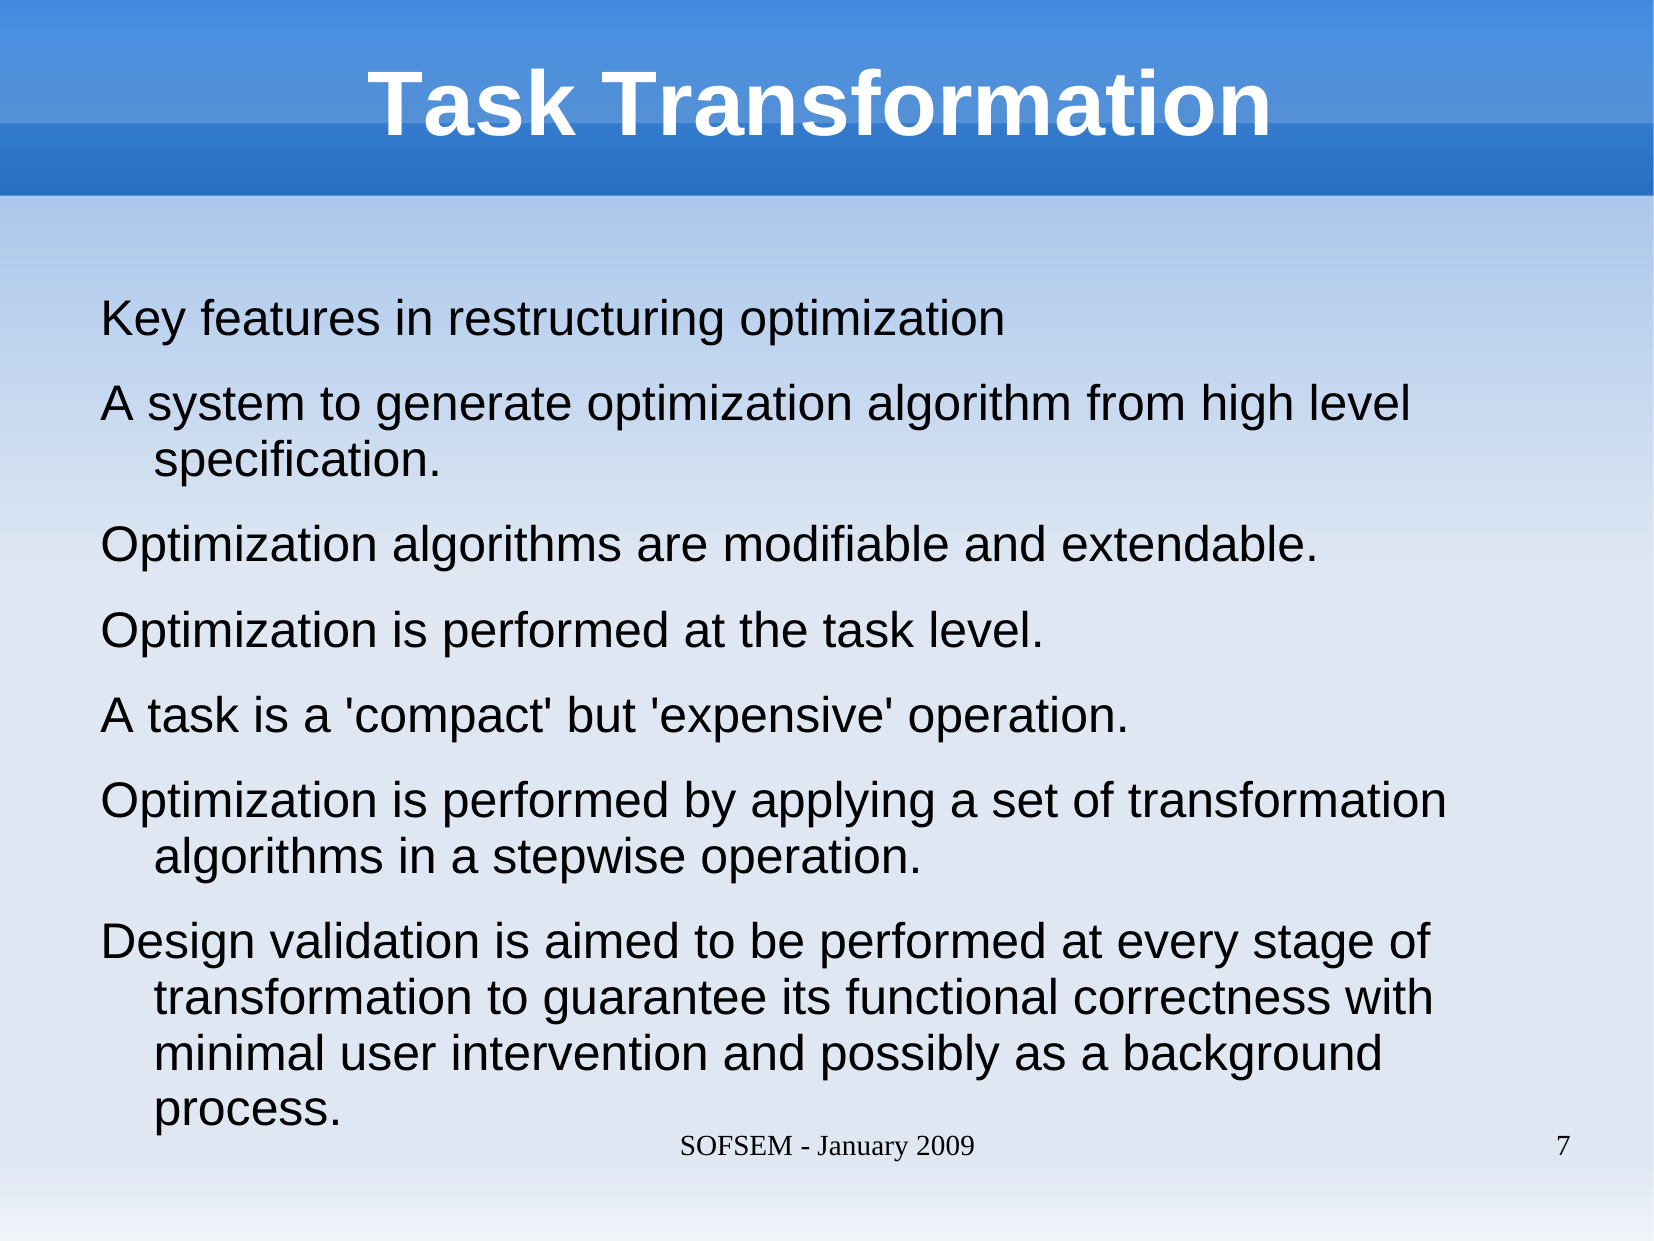

# Task Transformation
Key features in restructuring optimization
A system to generate optimization algorithm from high level specification.
Optimization algorithms are modifiable and extendable.
Optimization is performed at the task level.
A task is a 'compact' but 'expensive' operation.
Optimization is performed by applying a set of transformation algorithms in a stepwise operation.
Design validation is aimed to be performed at every stage of transformation to guarantee its functional correctness with minimal user intervention and possibly as a background process.
SOFSEM - January 2009
7